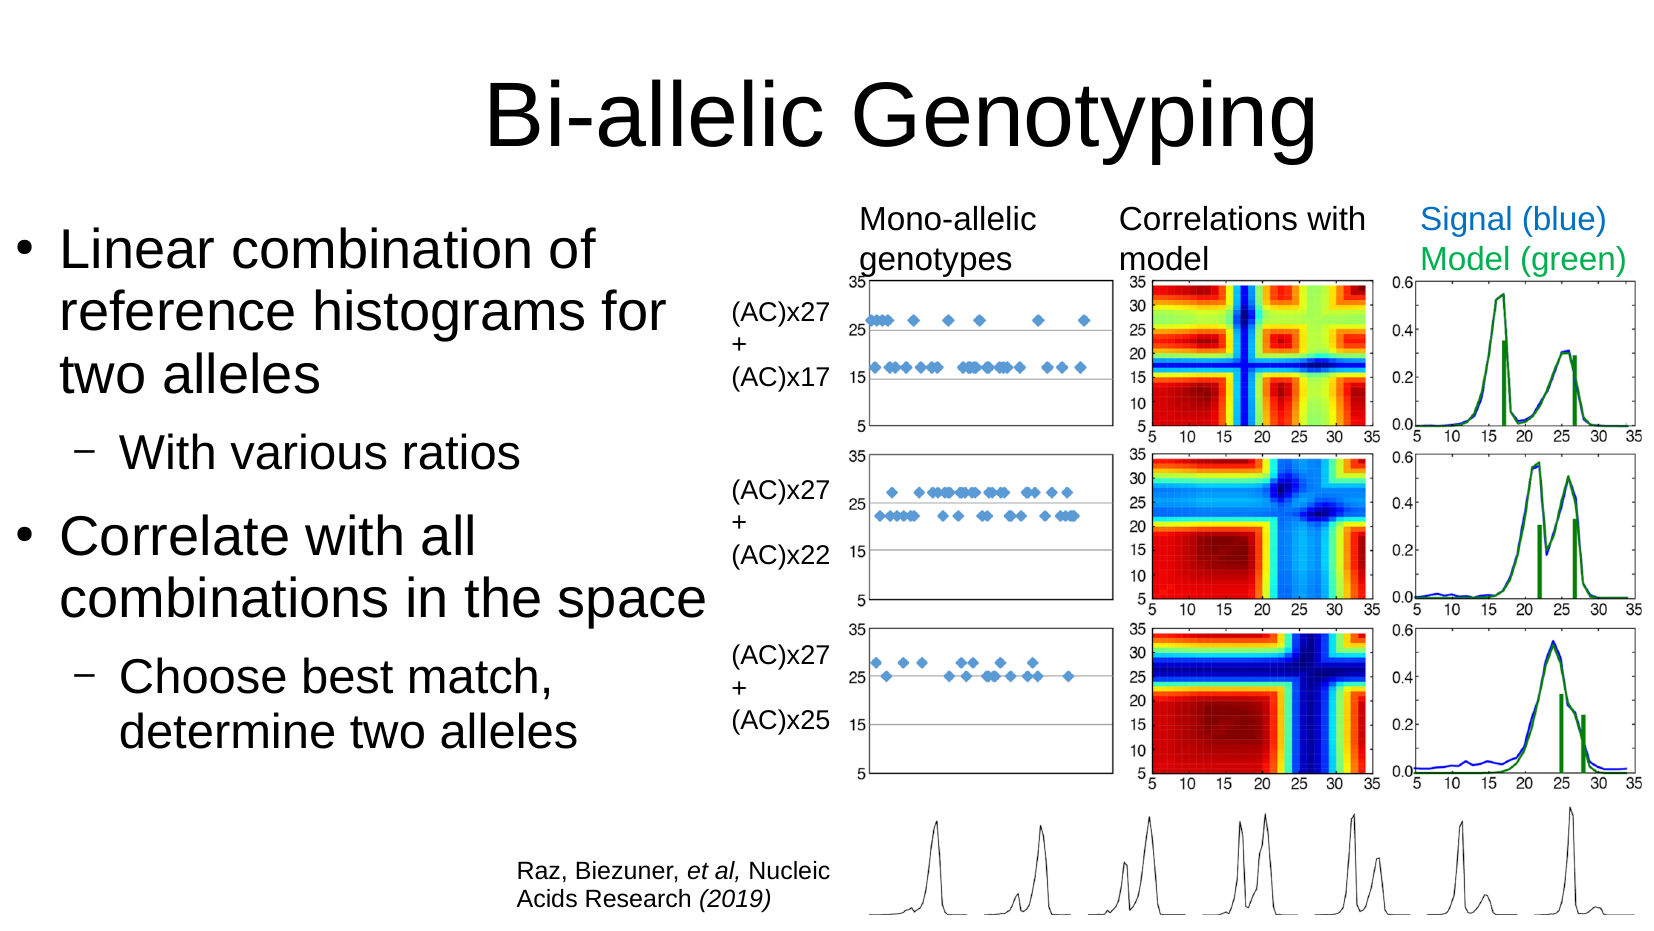

Bi-allelic Genotyping
Mono-allelic
genotypes
Correlations with model
Signal (blue)
Model (green)
(AC)x27
+
(AC)x17
(AC)x27
+
(AC)x22
(AC)x27
+
(AC)x25
# Linear combination of reference histograms for two alleles
With various ratios
Correlate with all combinations in the space
Choose best match, determine two alleles
Raz, Biezuner, et al, Nucleic Acids Research (2019)